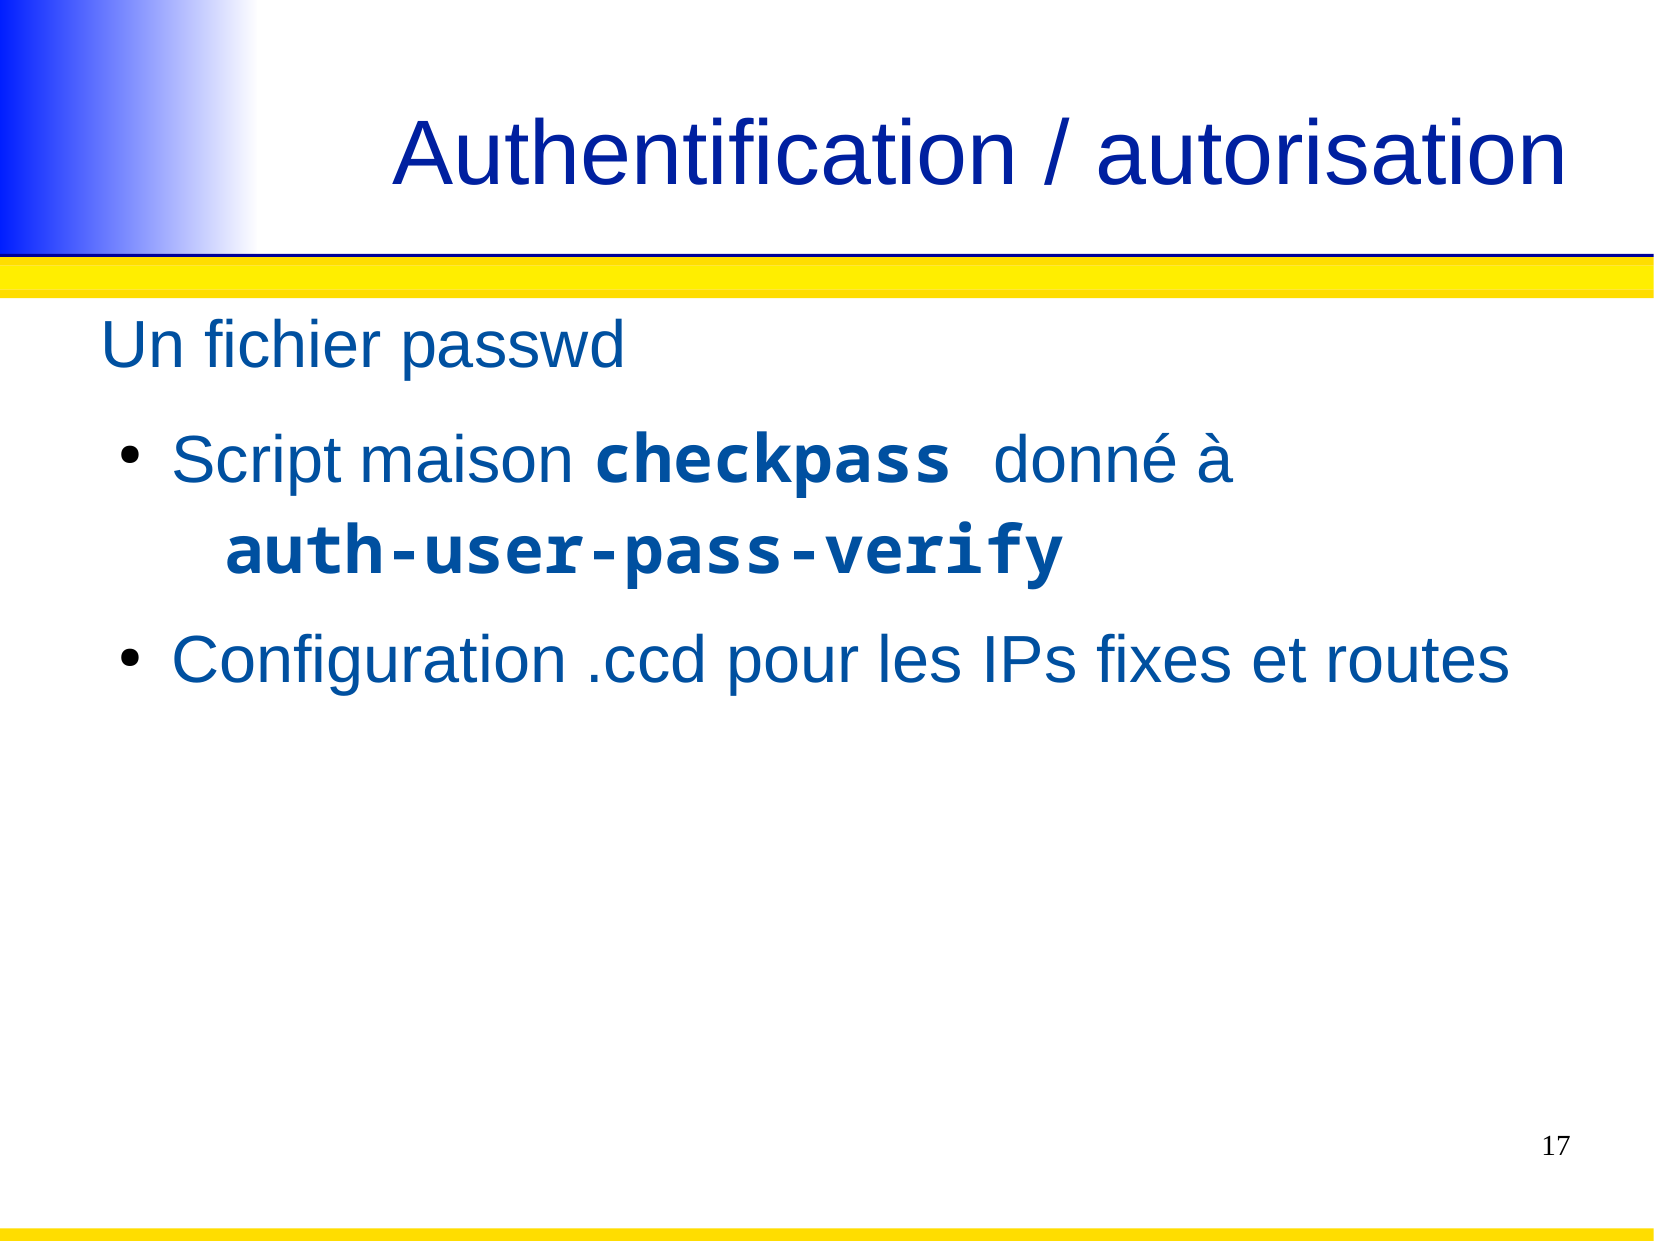

# Authentification / autorisation
Un fichier passwd
Script maison checkpass donné à
auth-user-pass-verify
Configuration .ccd pour les IPs fixes et routes
17